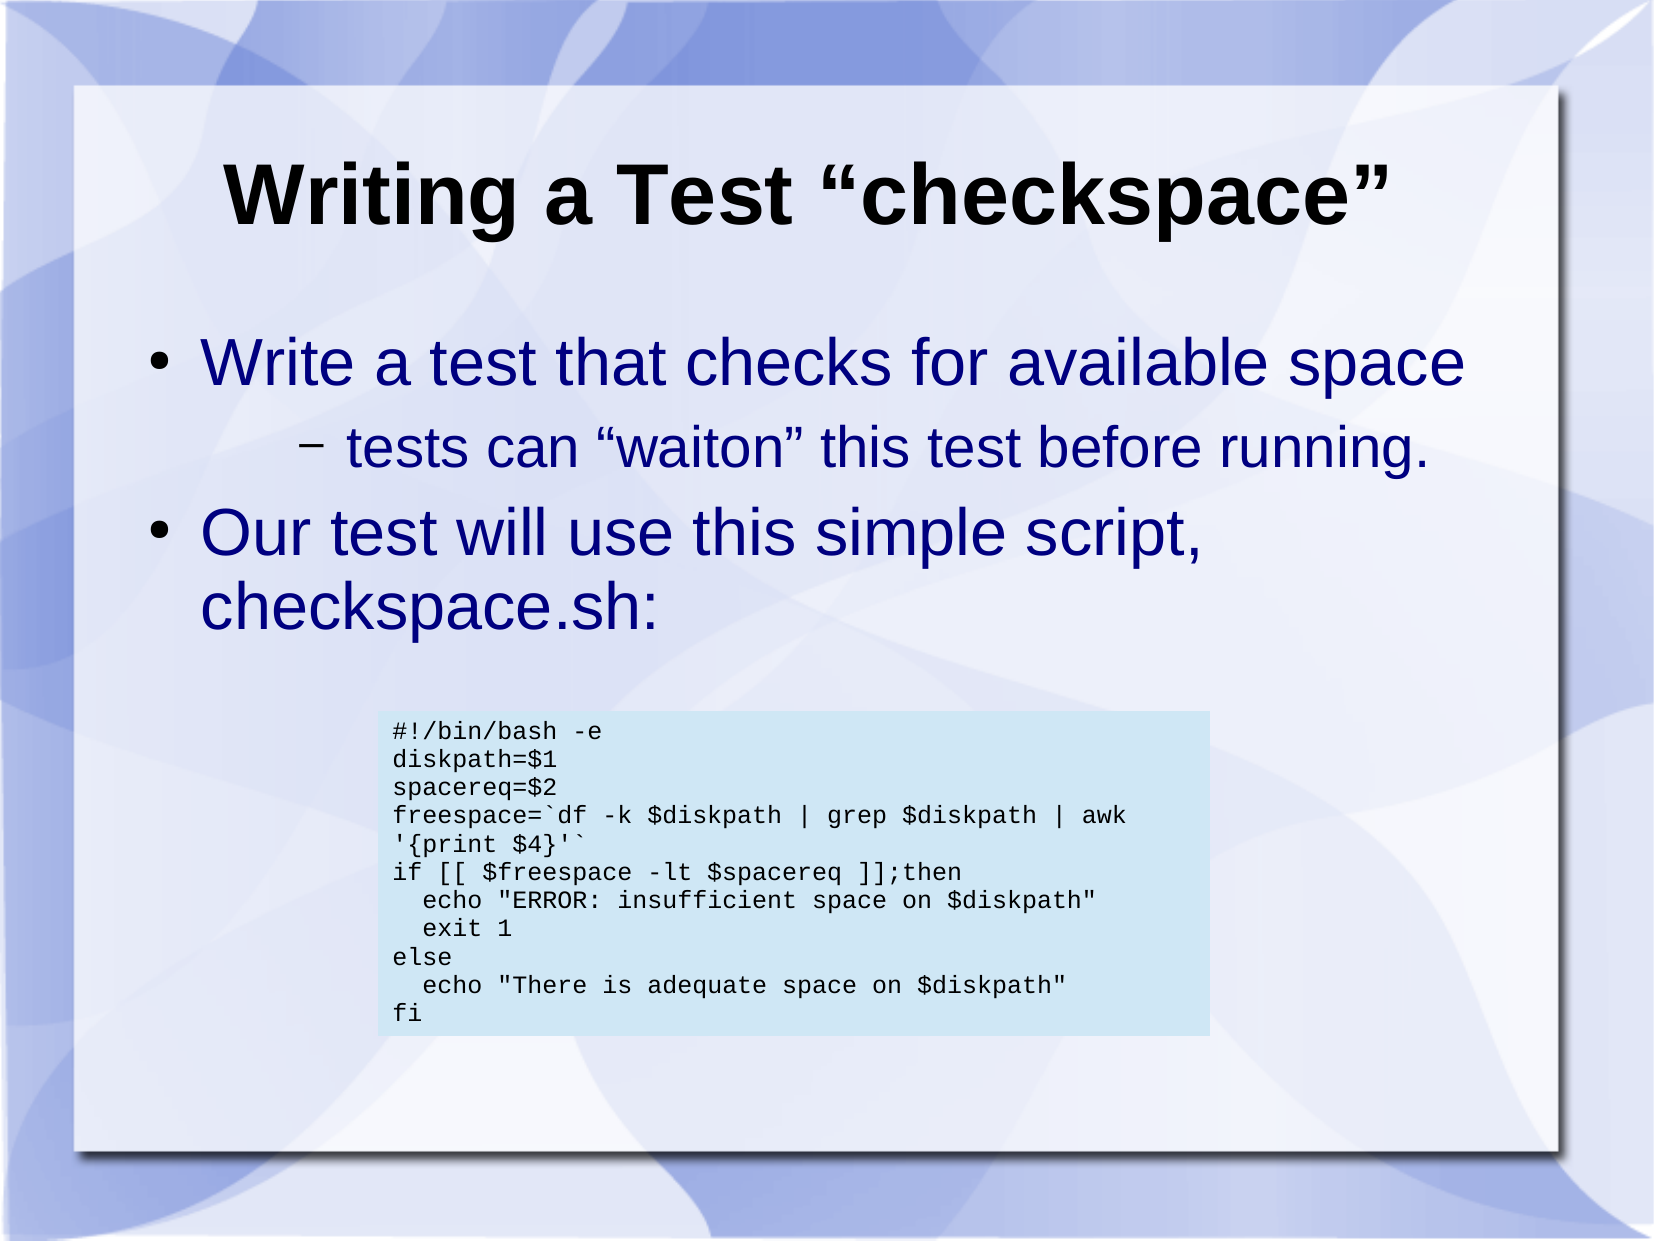

# Writing a Test “checkspace”
Write a test that checks for available space
tests can “waiton” this test before running.
Our test will use this simple script, checkspace.sh:
| #!/bin/bash -e diskpath=$1 spacereq=$2 freespace=`df -k $diskpath | grep $diskpath | awk '{print $4}'` if [[ $freespace -lt $spacereq ]];then echo "ERROR: insufficient space on $diskpath" exit 1 else echo "There is adequate space on $diskpath" fi |
| --- |